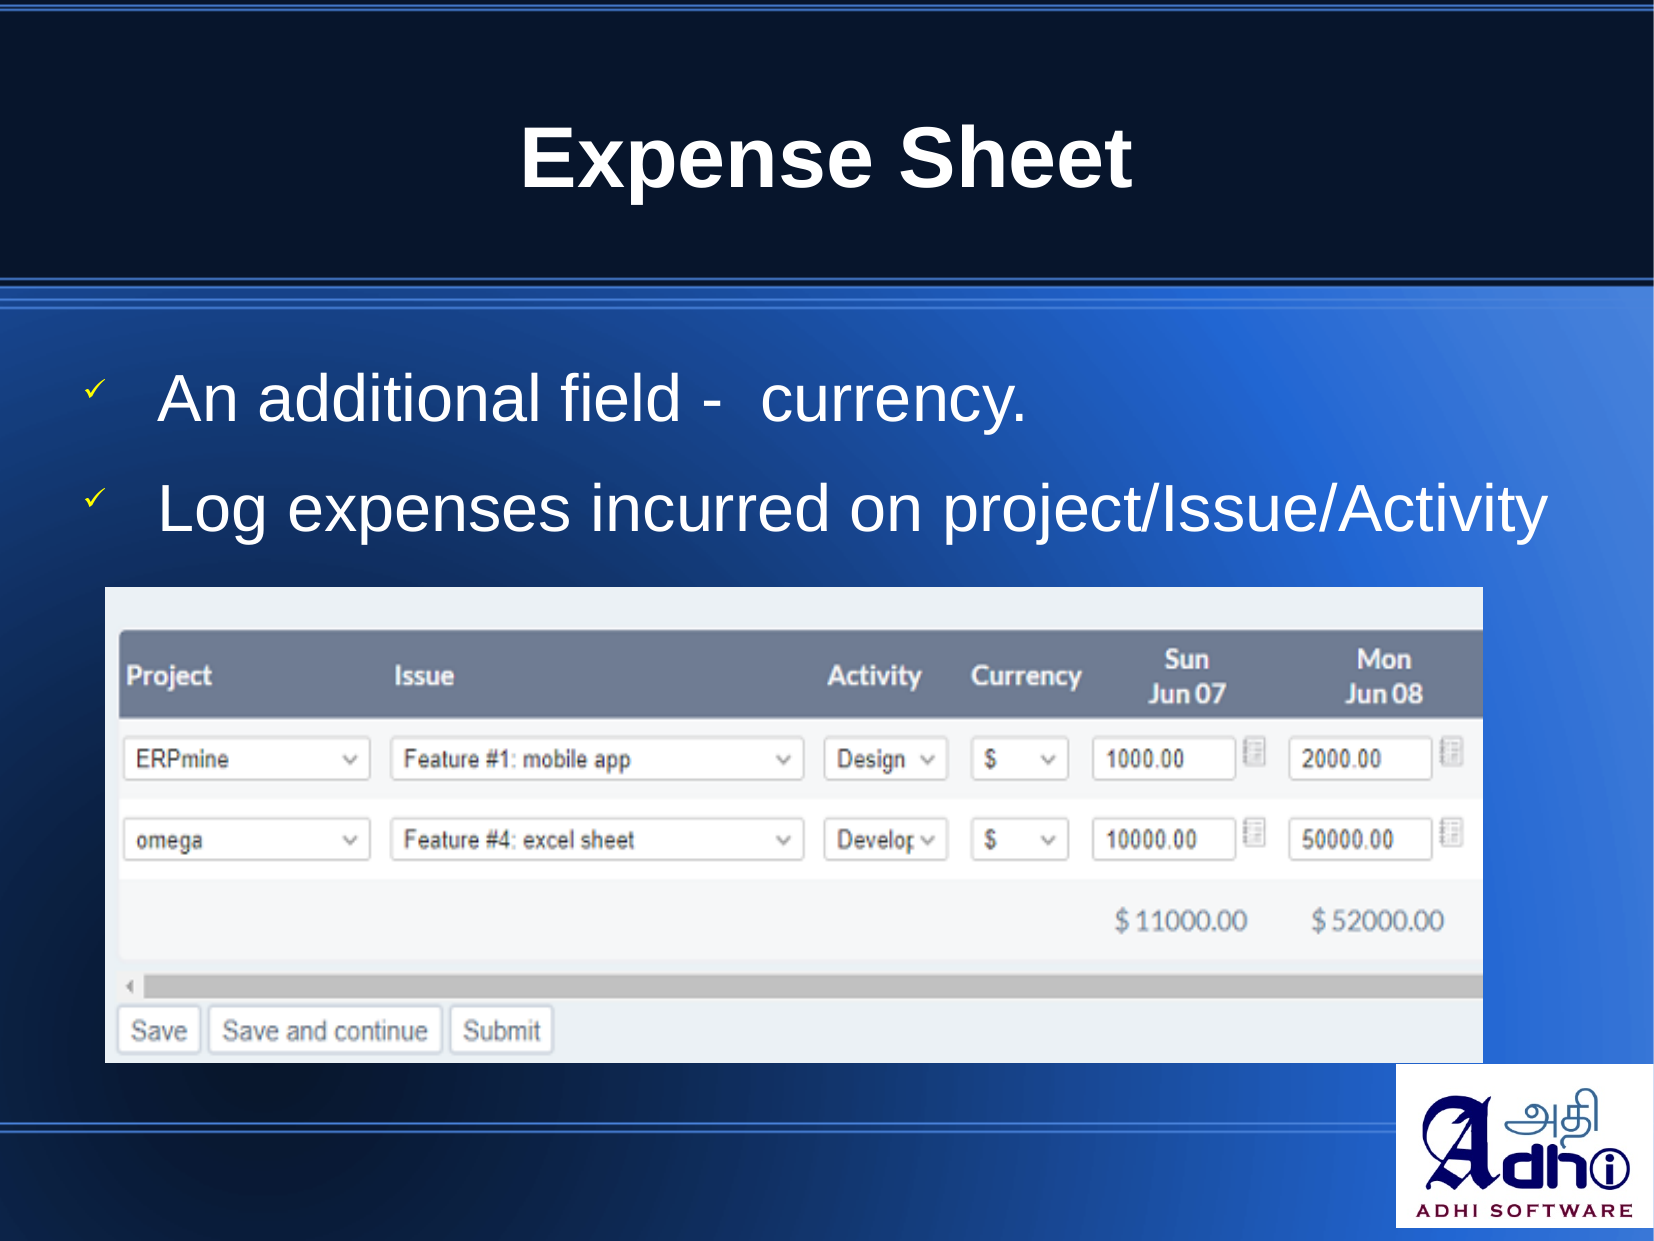

# Expense Sheet
An additional field - currency.
Log expenses incurred on project/Issue/Activity